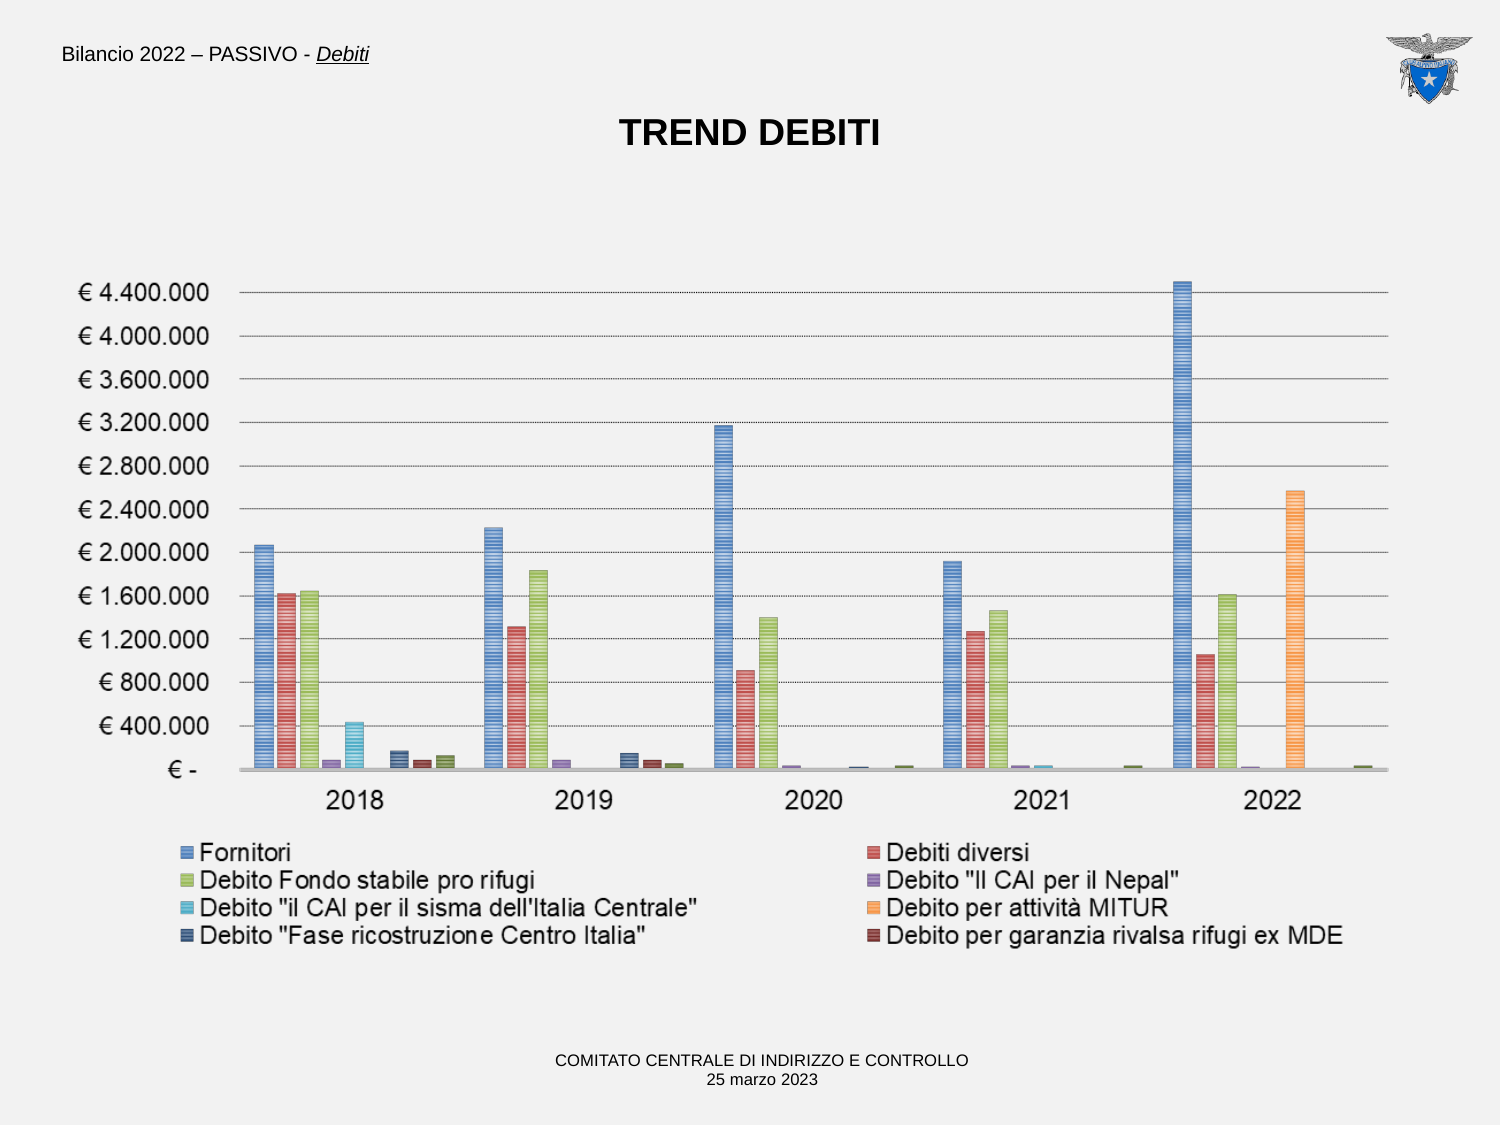

Bilancio 2022 – PASSIVO - Debiti
TREND DEBITI
COMITATO CENTRALE DI INDIRIZZO E CONTROLLO
25 marzo 2023